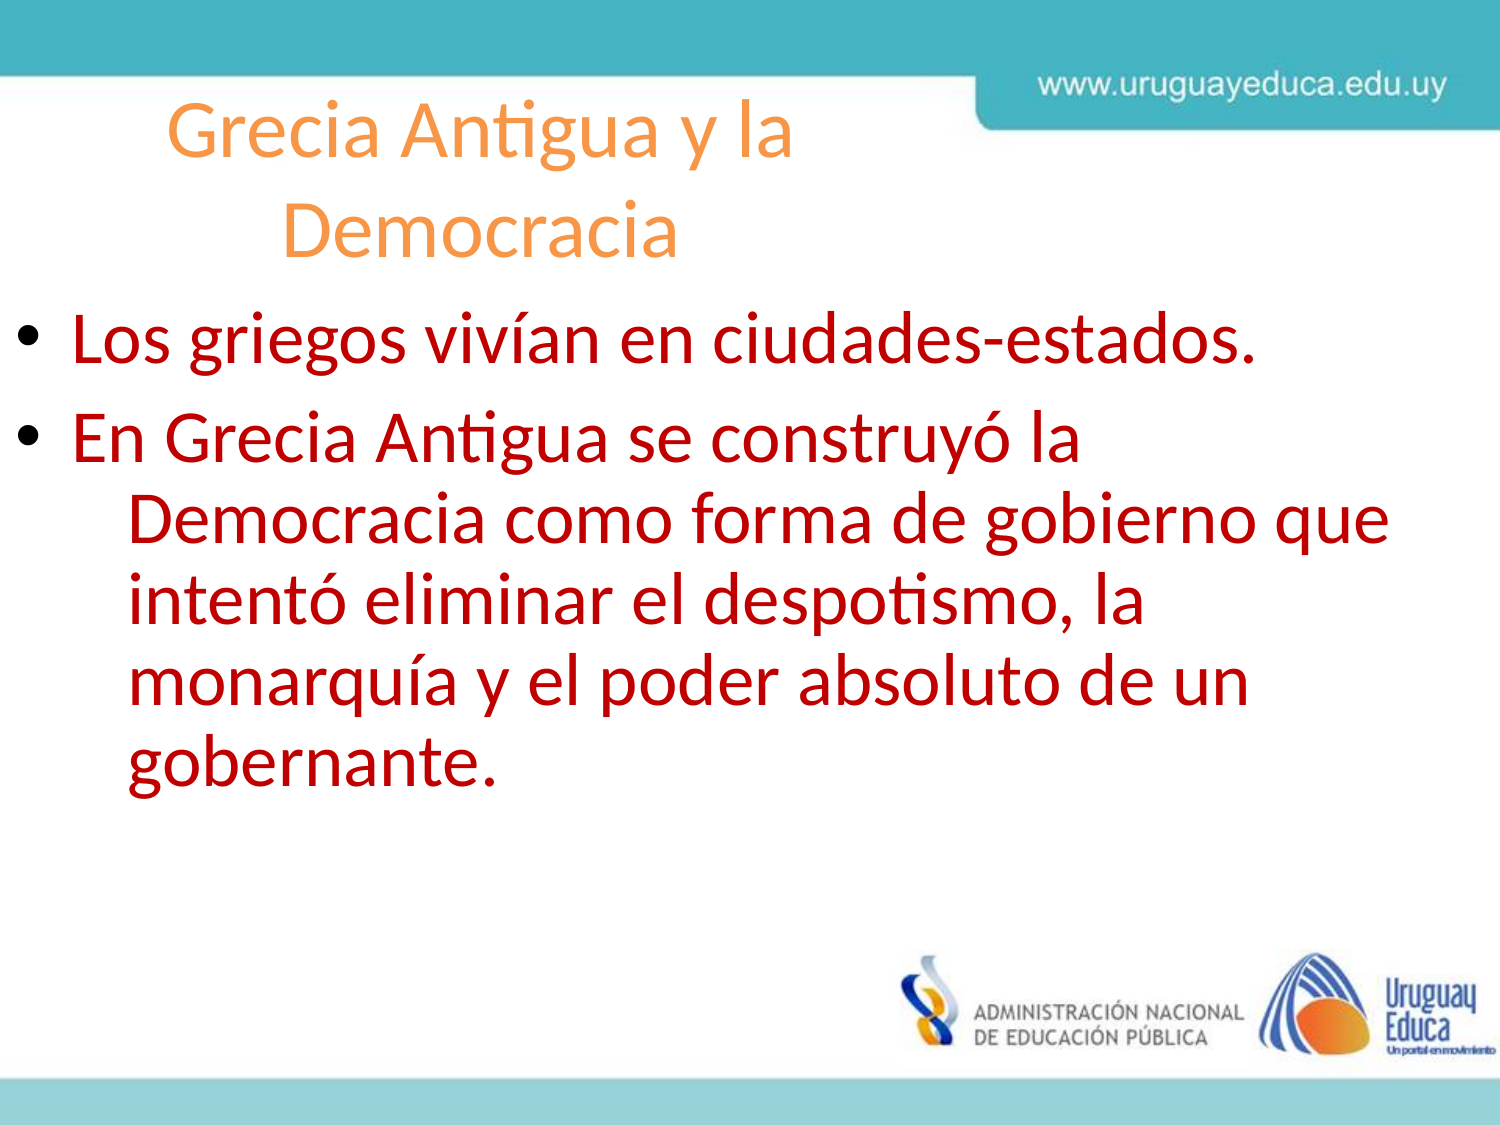

# Grecia Antigua y la Democracia
Los griegos vivían en ciudades-estados.
En Grecia Antigua se construyó la Democracia como forma de gobierno que intentó eliminar el despotismo, la monarquía y el poder absoluto de un gobernante.